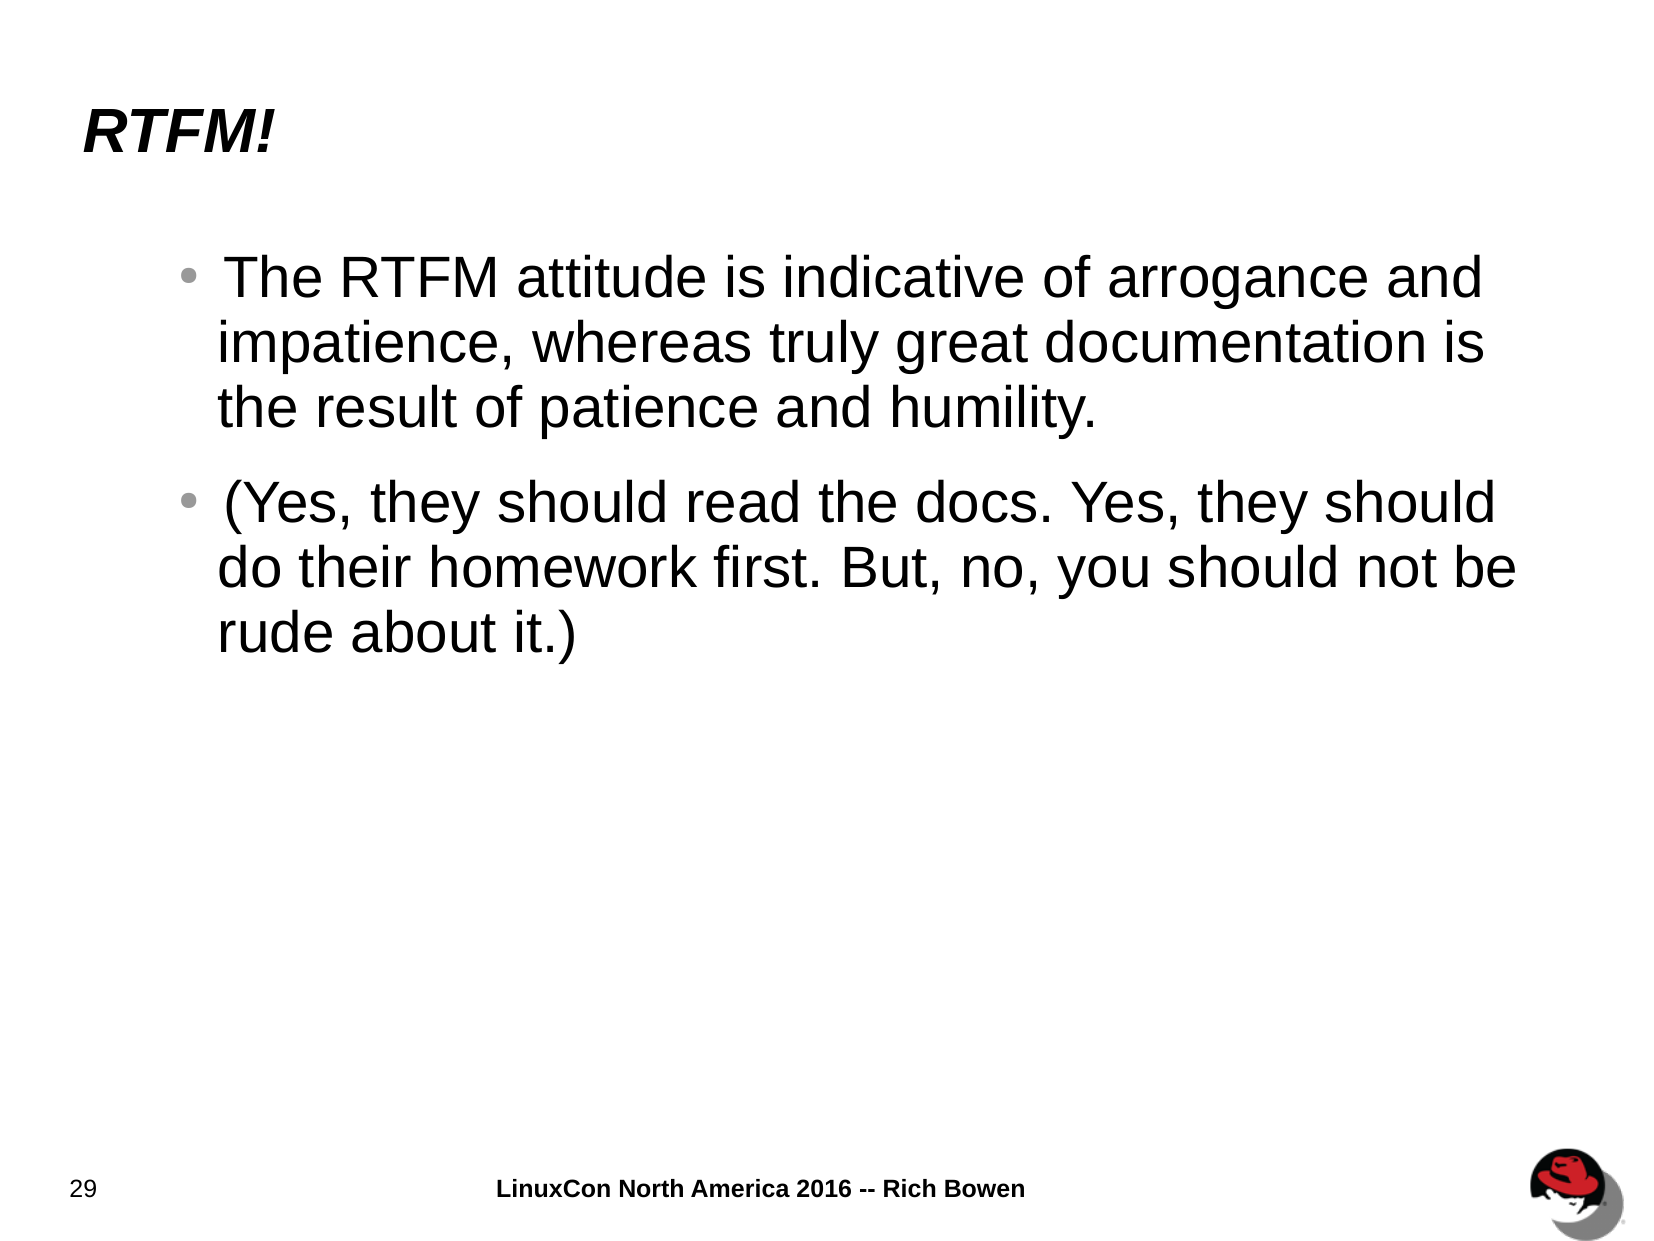

# RTFM!
The RTFM attitude is indicative of arrogance and impatience, whereas truly great documentation is the result of patience and humility.
(Yes, they should read the docs. Yes, they should do their homework first. But, no, you should not be rude about it.)